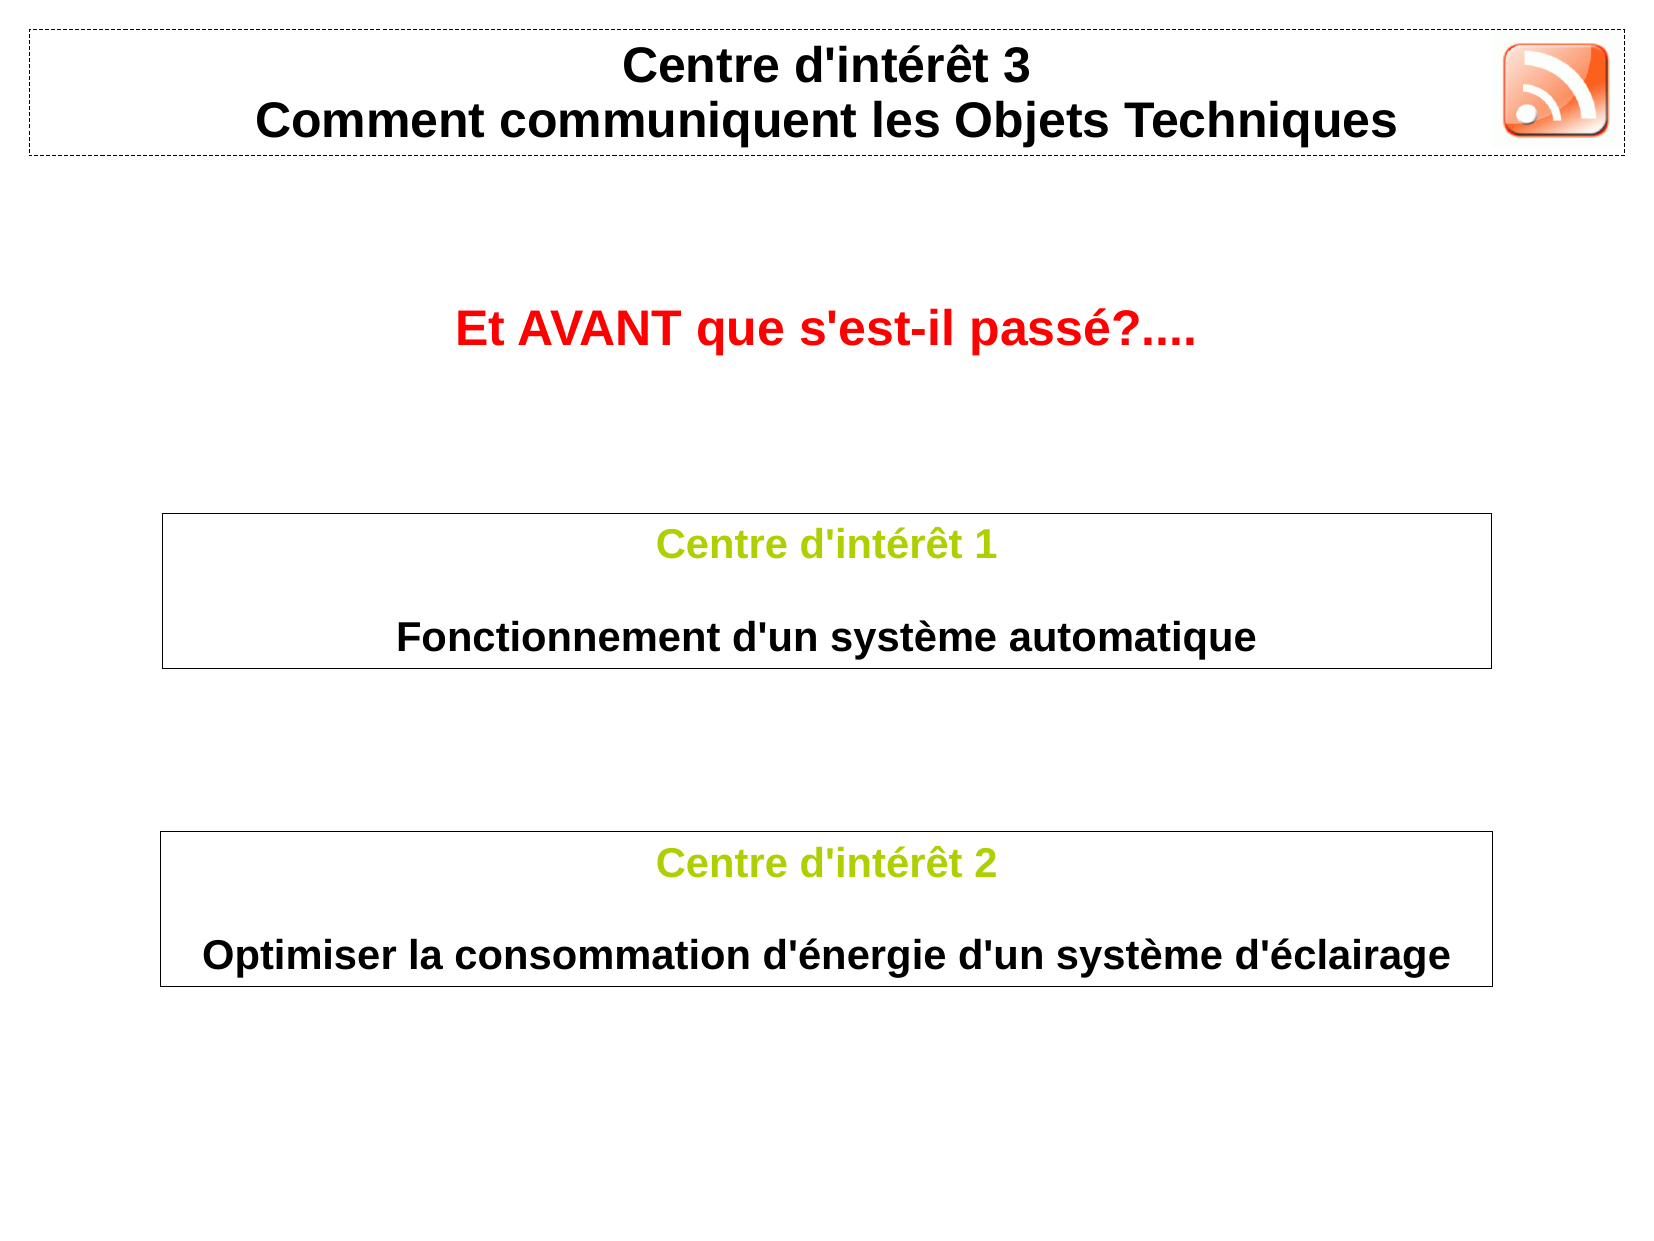

Centre d'intérêt 3
Comment communiquent les Objets Techniques
Et AVANT que s'est-il passé?....
Centre d'intérêt 1
Fonctionnement d'un système automatique
Centre d'intérêt 2
Optimiser la consommation d'énergie d'un système d'éclairage